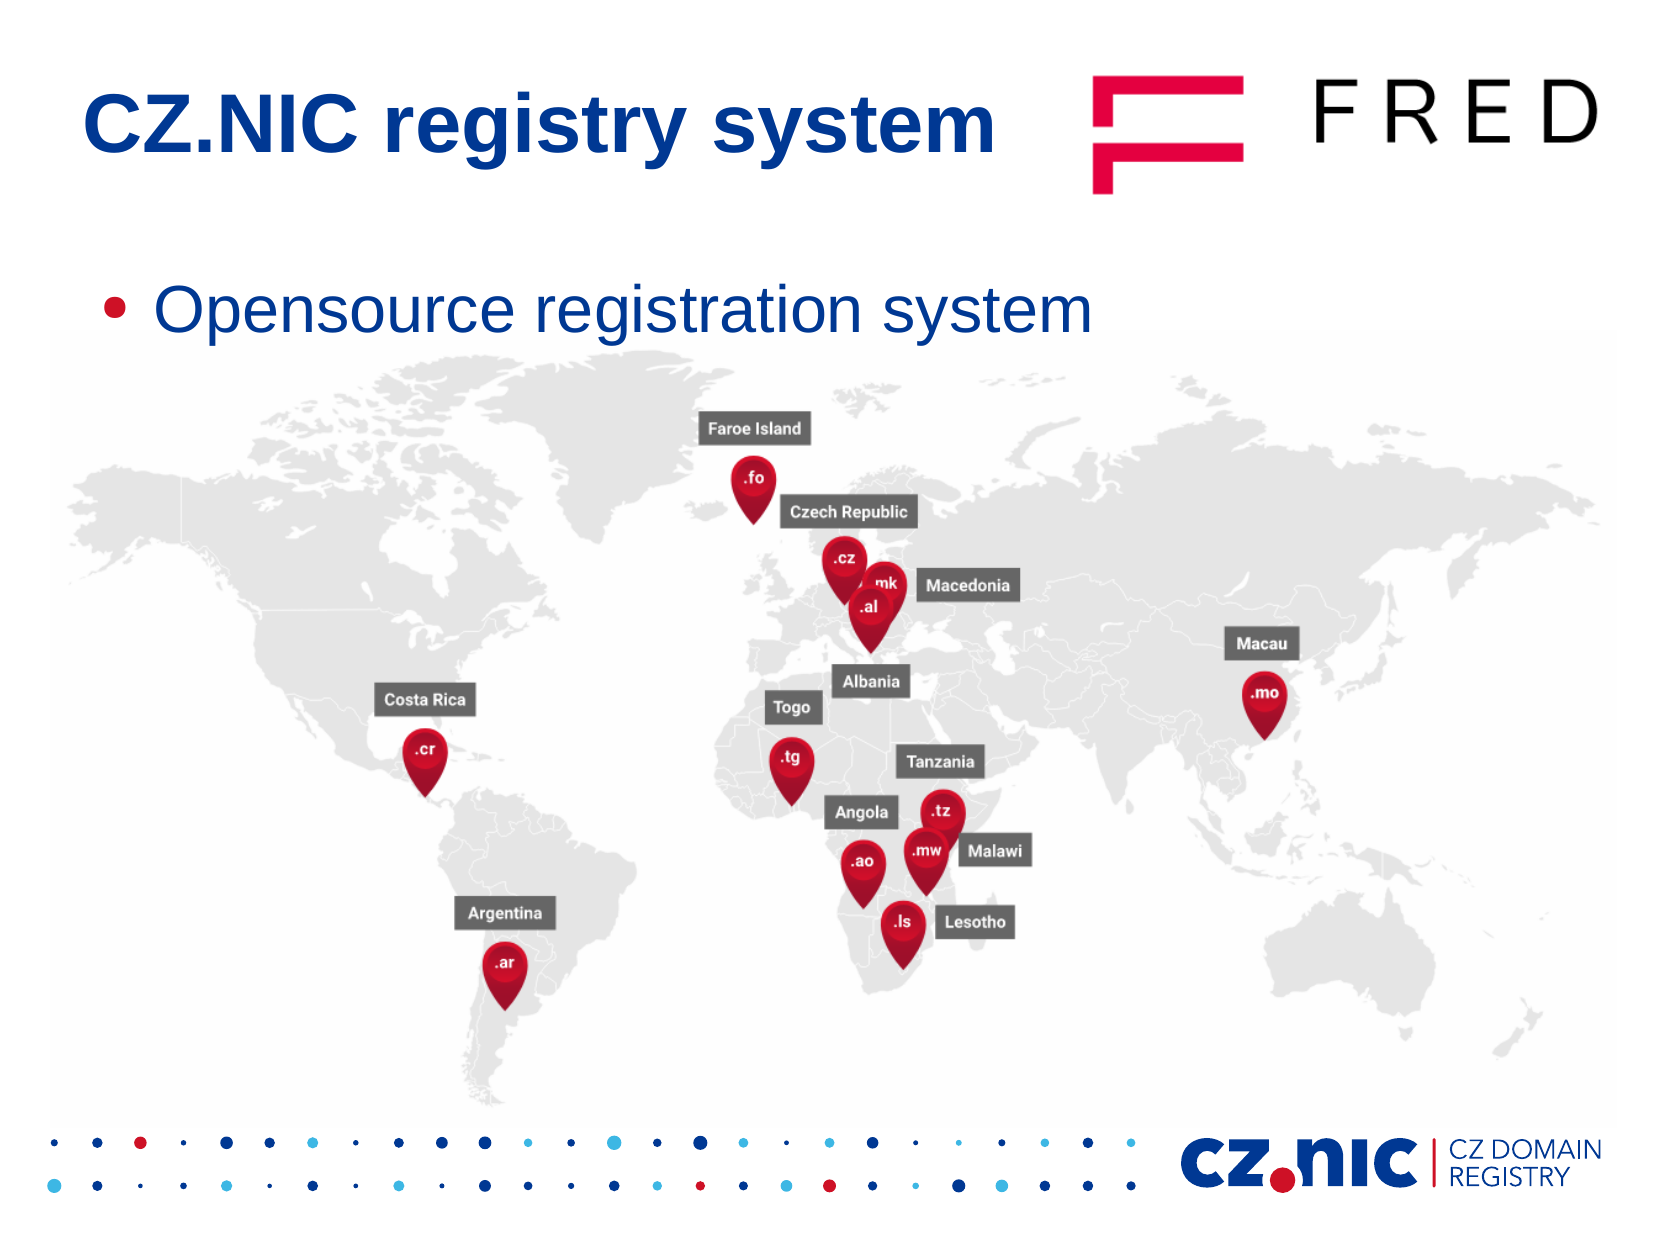

# CZ.NIC registry system
Opensource registration system